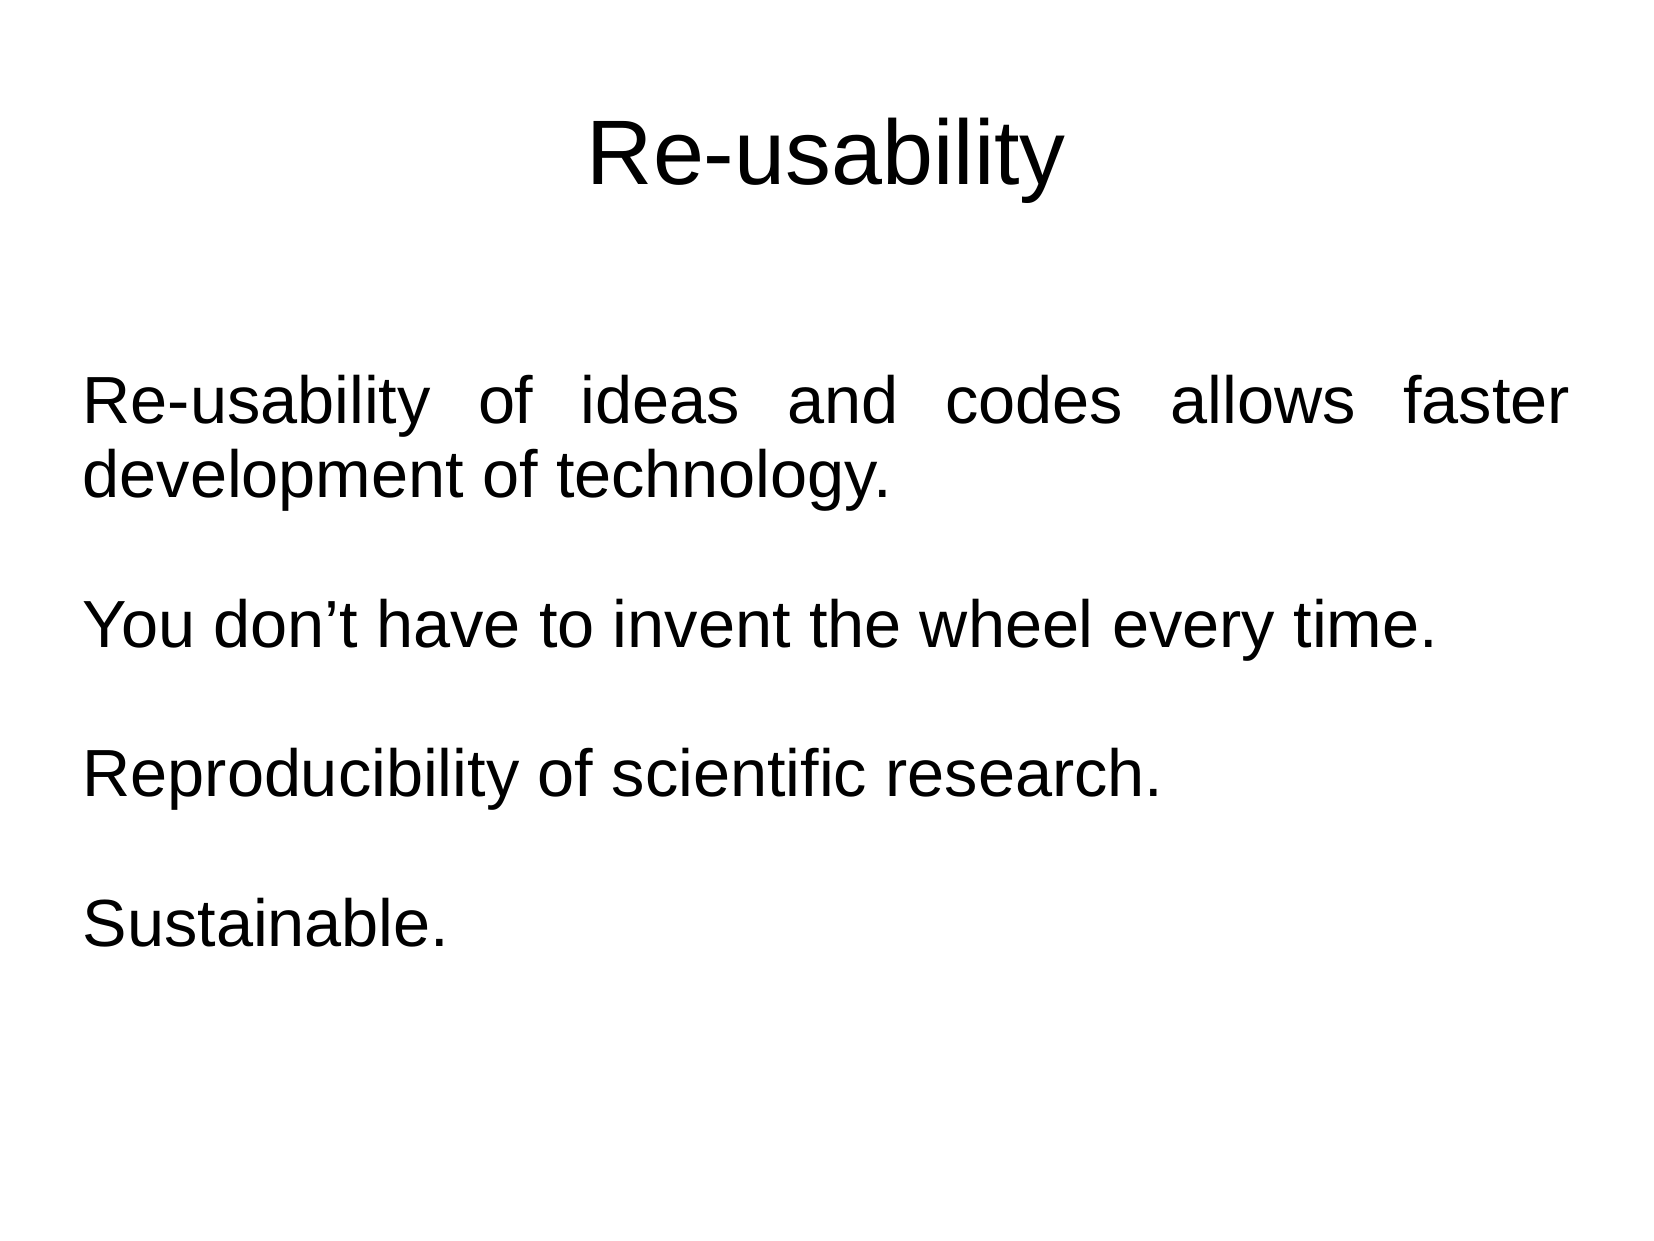

# Re-usability
Re-usability of ideas and codes allows faster development of technology.
You don’t have to invent the wheel every time.
Reproducibility of scientific research.
Sustainable.